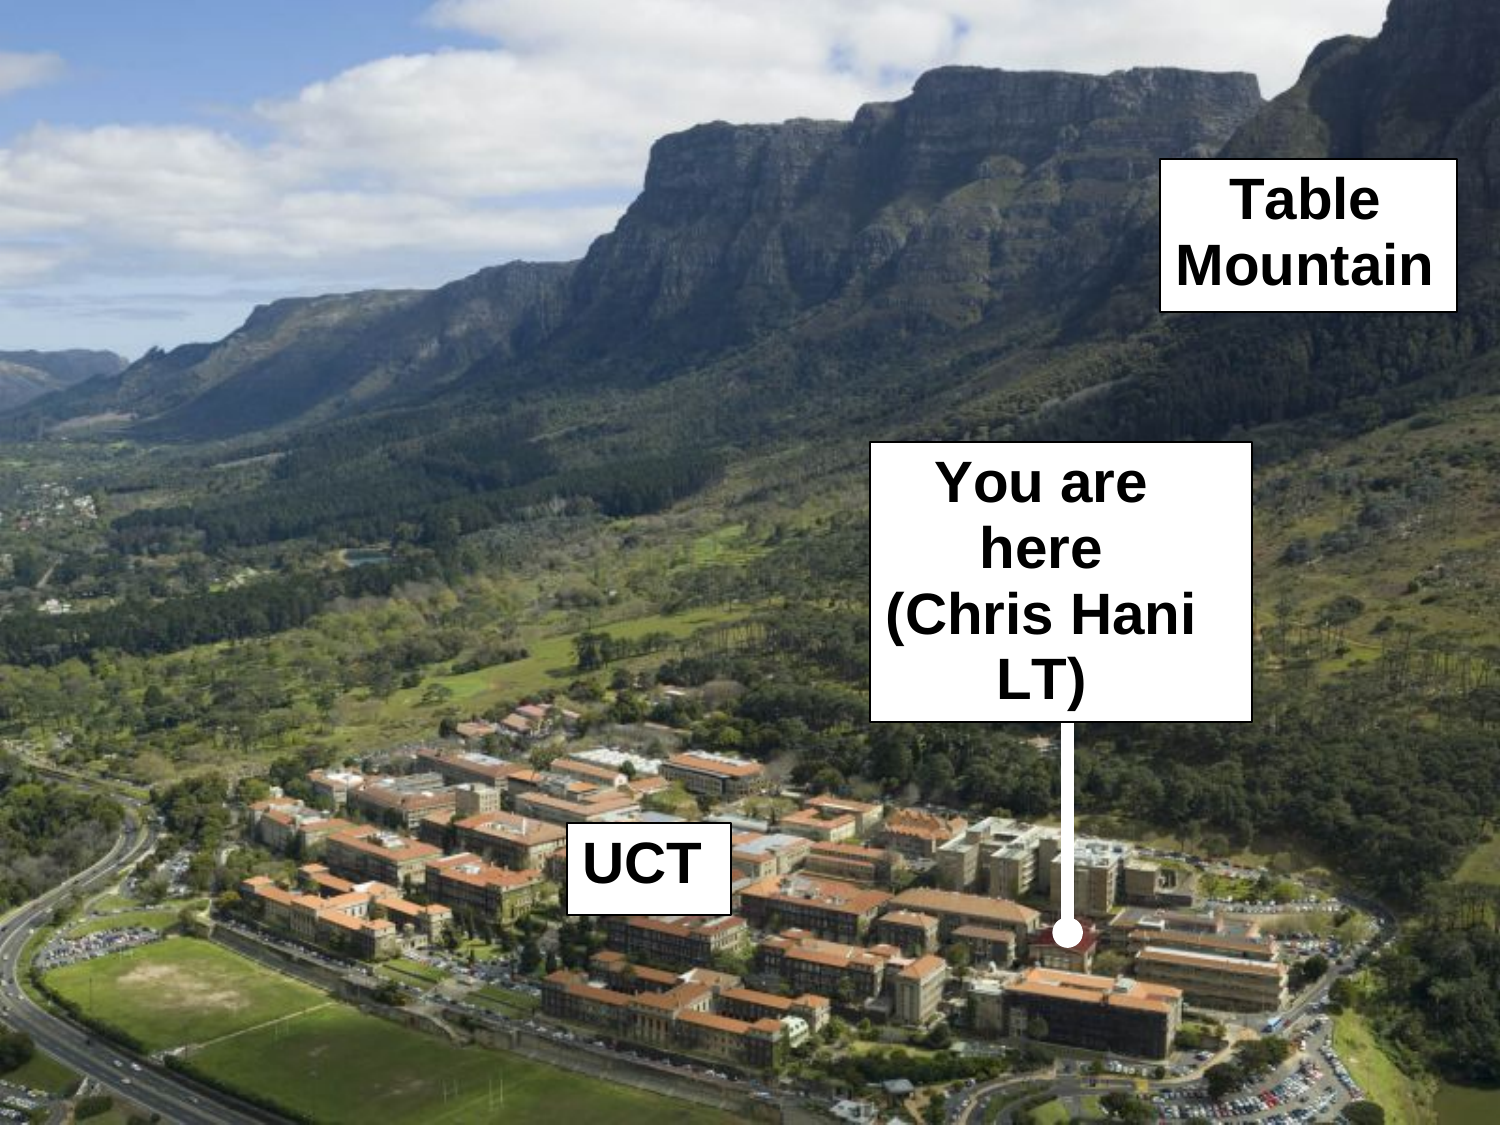

Table Mountain
You are here
(Chris Hani LT)
UCT